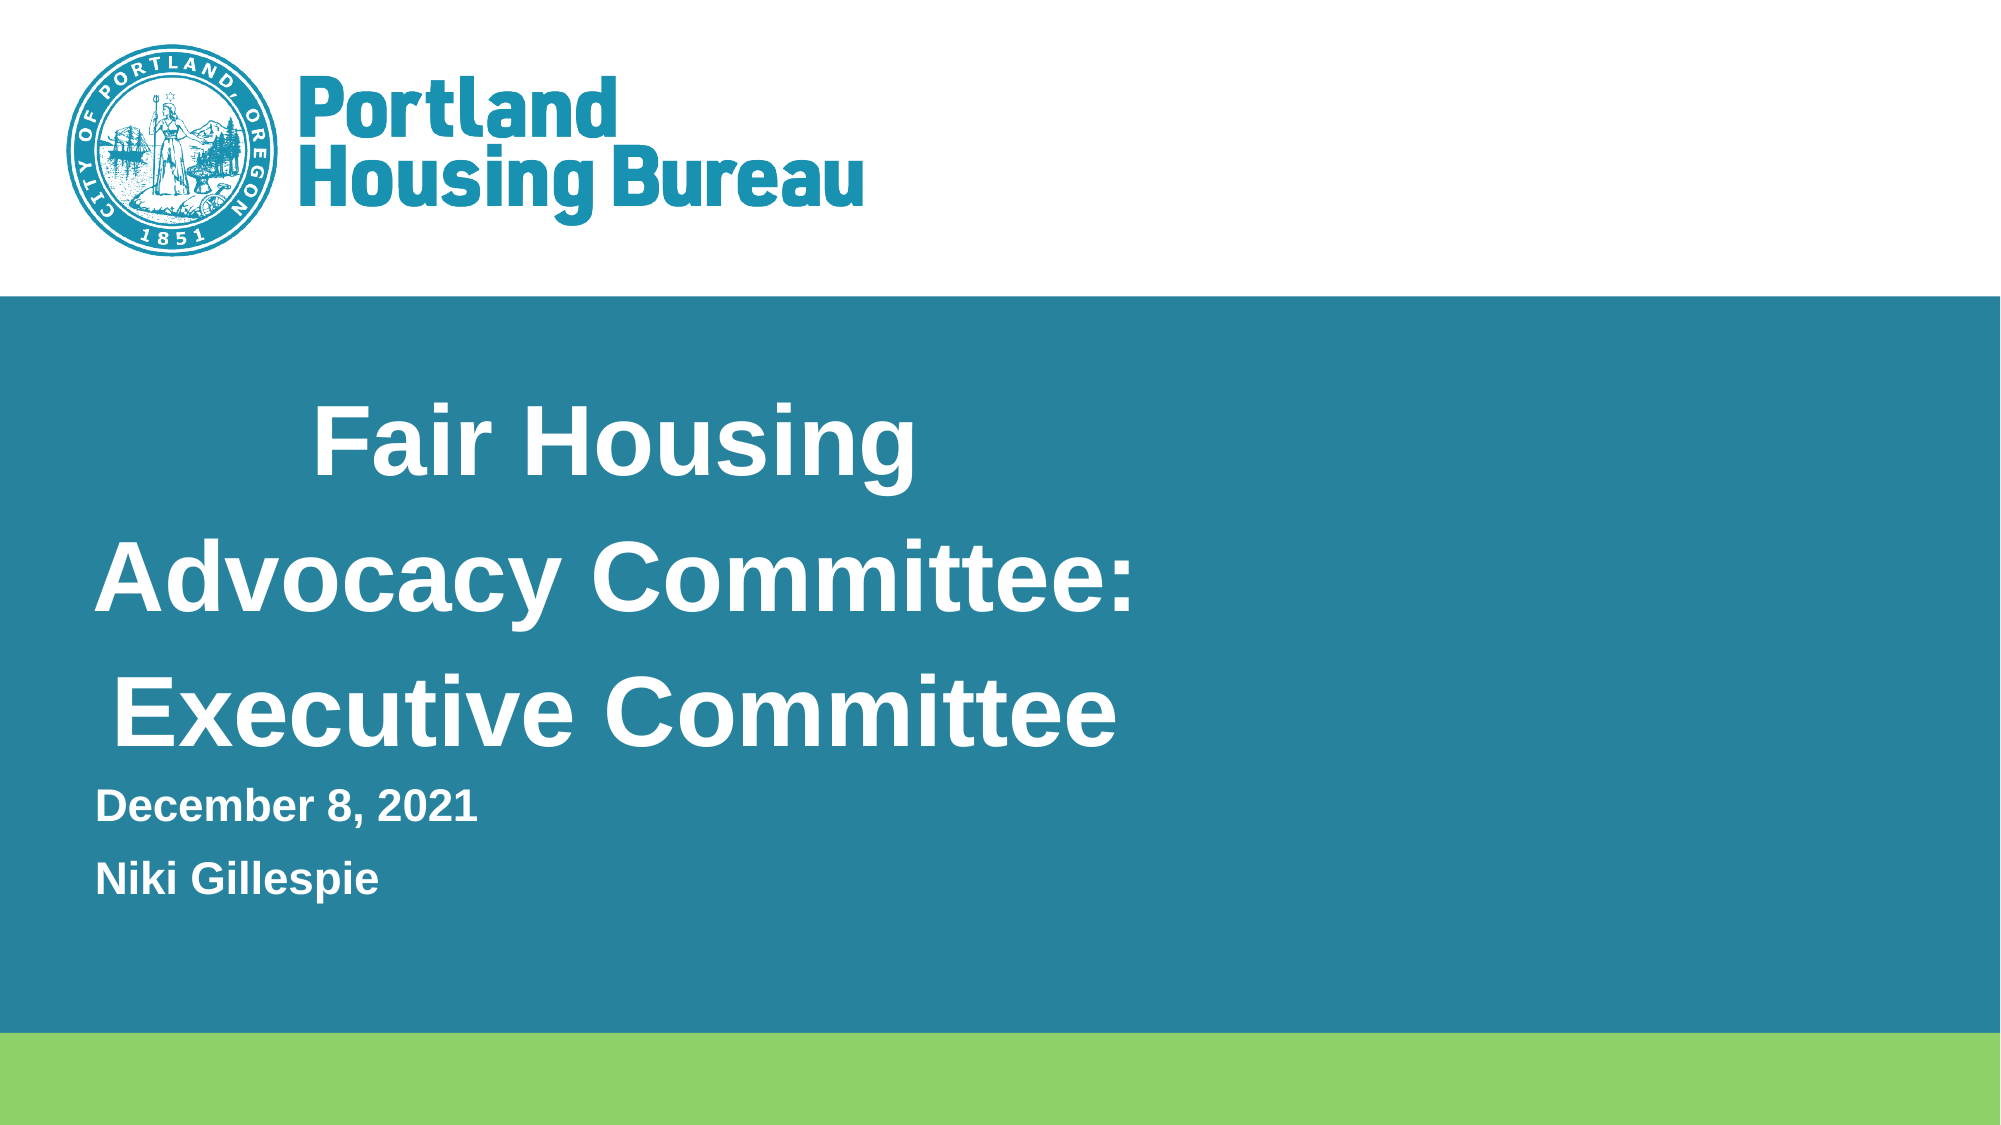

# Fair Housing Advocacy Committee: Executive Committee
December 8, 2021
Niki Gillespie